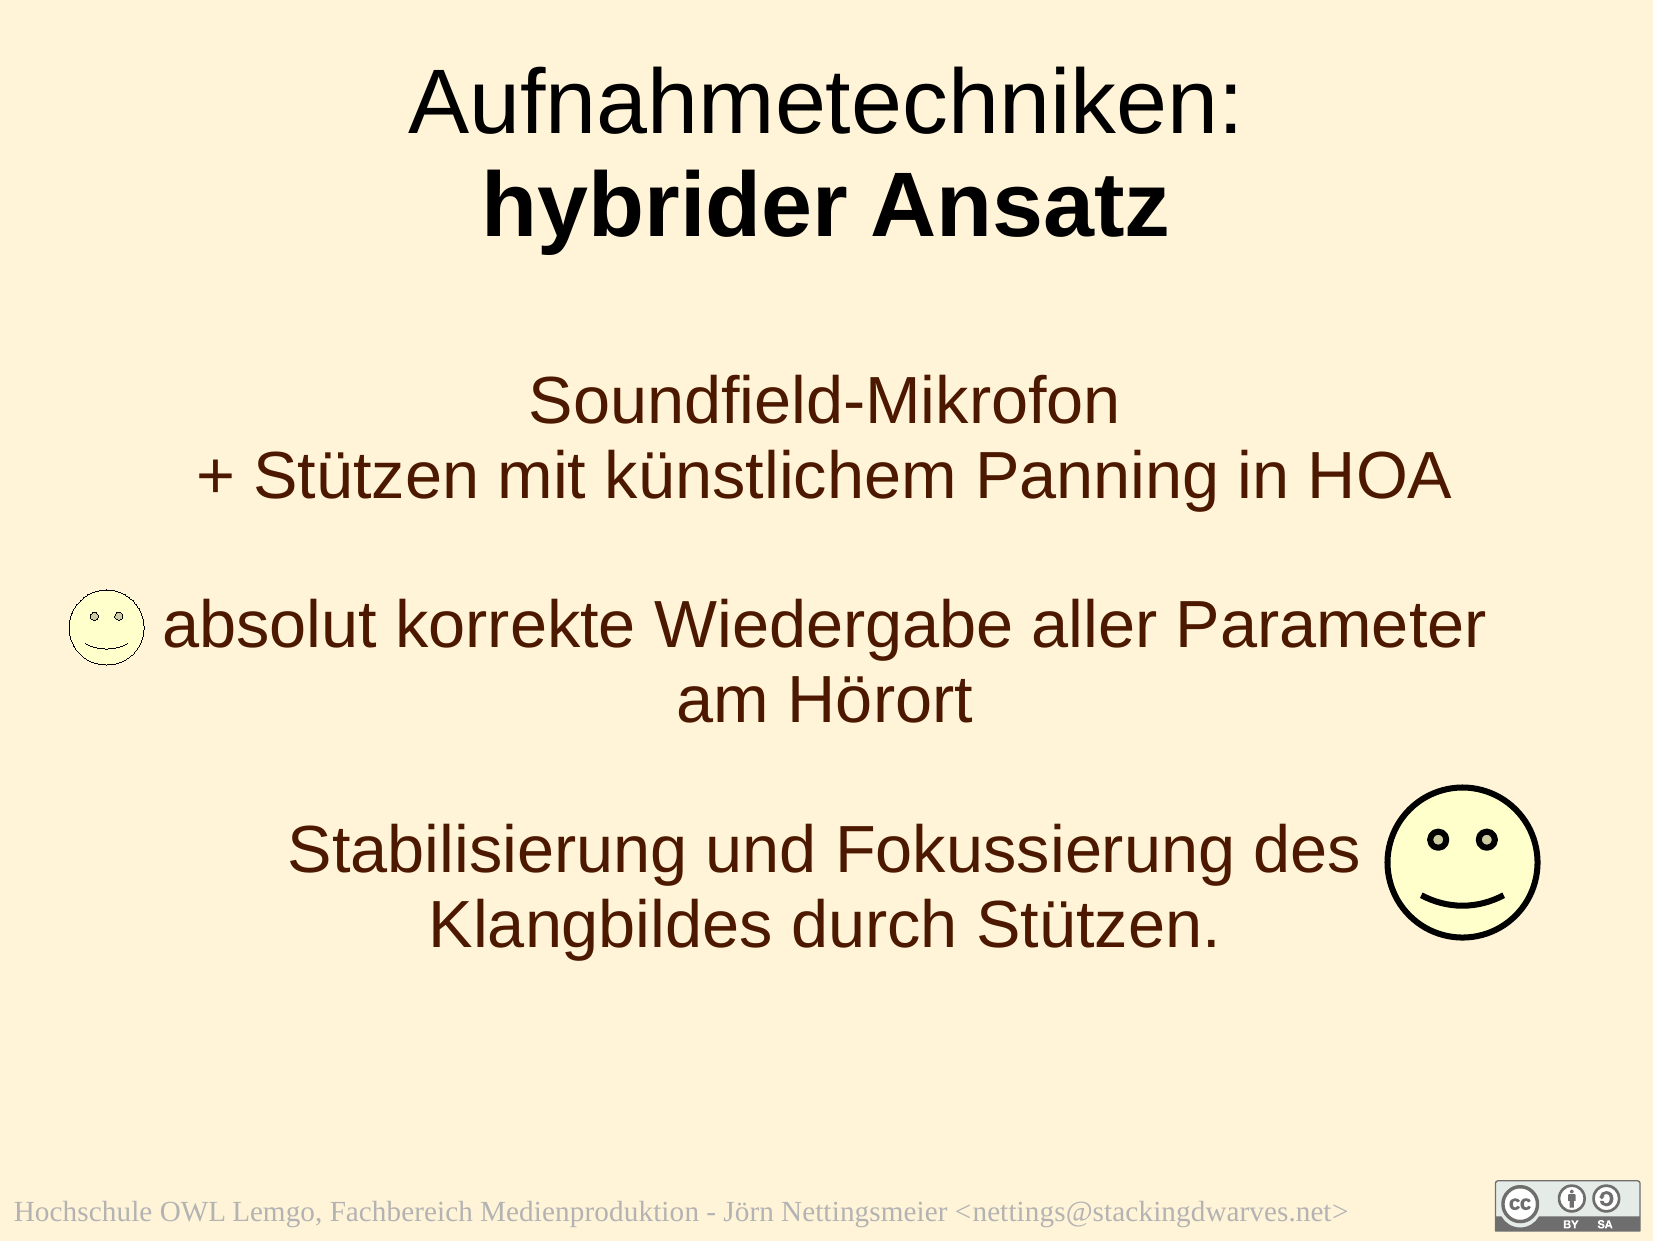

Aufnahmetechniken:
hybrider Ansatz
# Soundfield-Mikrofon
+ Stützen mit künstlichem Panning in HOA
absolut korrekte Wiedergabe aller Parameter am Hörort
Stabilisierung und Fokussierung des Klangbildes durch Stützen.